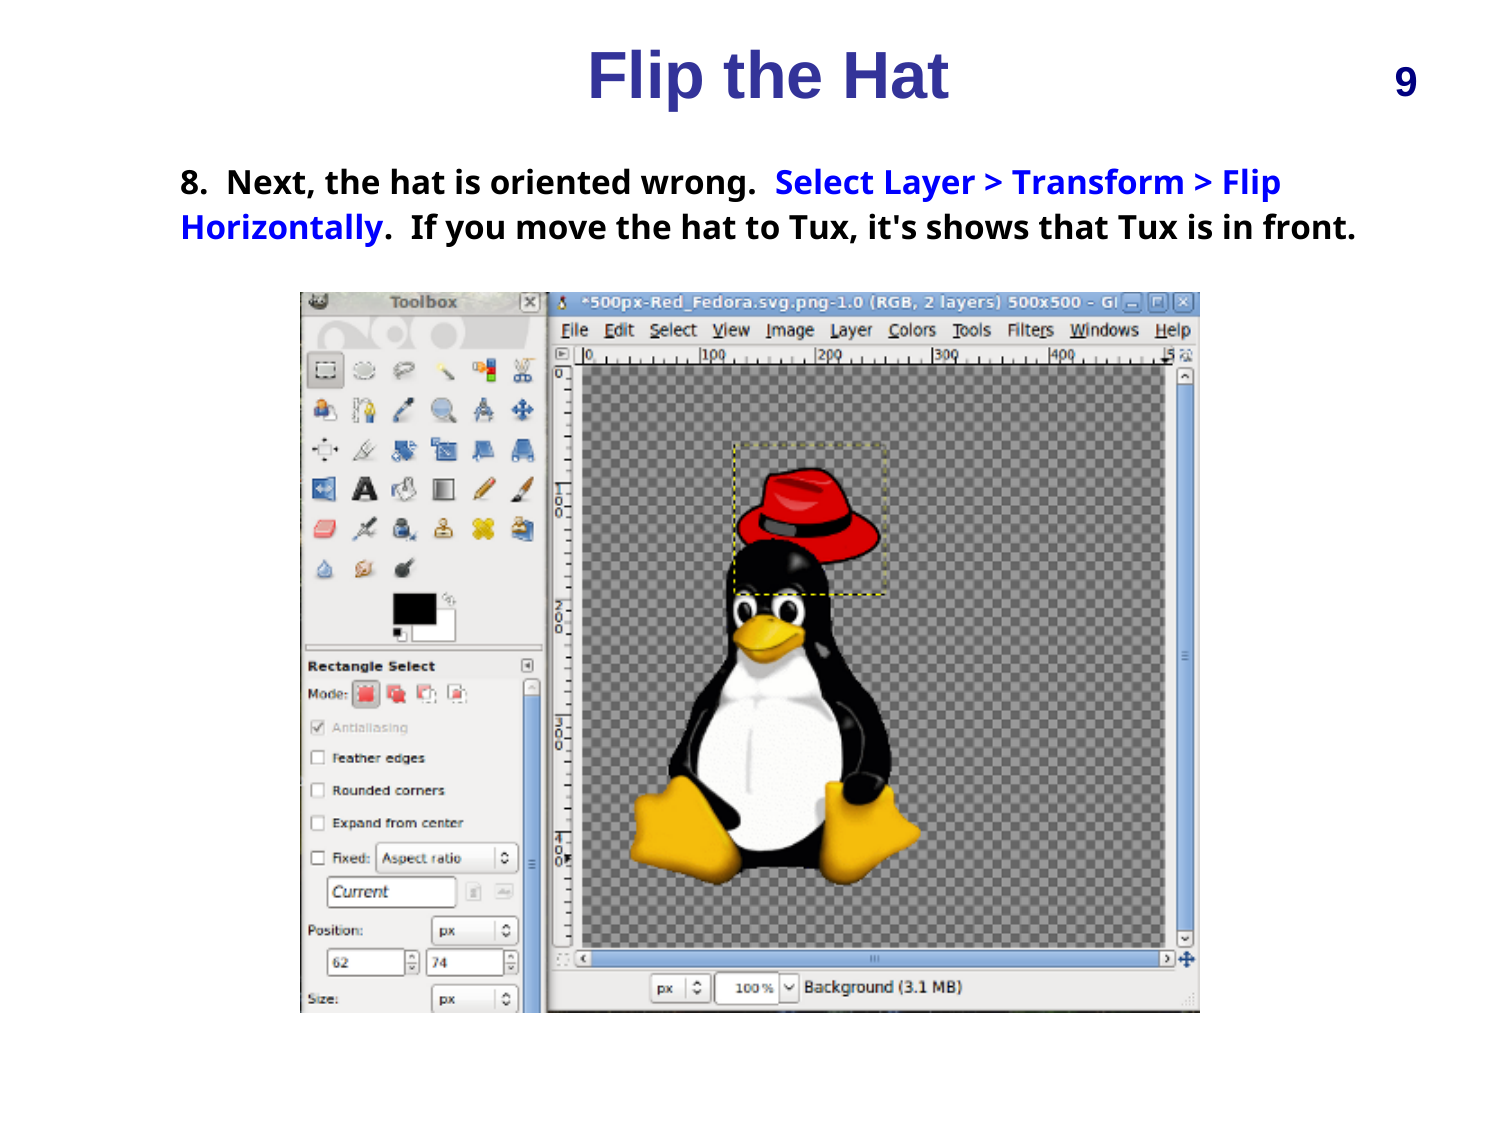

# Flip the Hat
9
8. Next, the hat is oriented wrong. Select Layer > Transform > Flip Horizontally. If you move the hat to Tux, it's shows that Tux is in front.